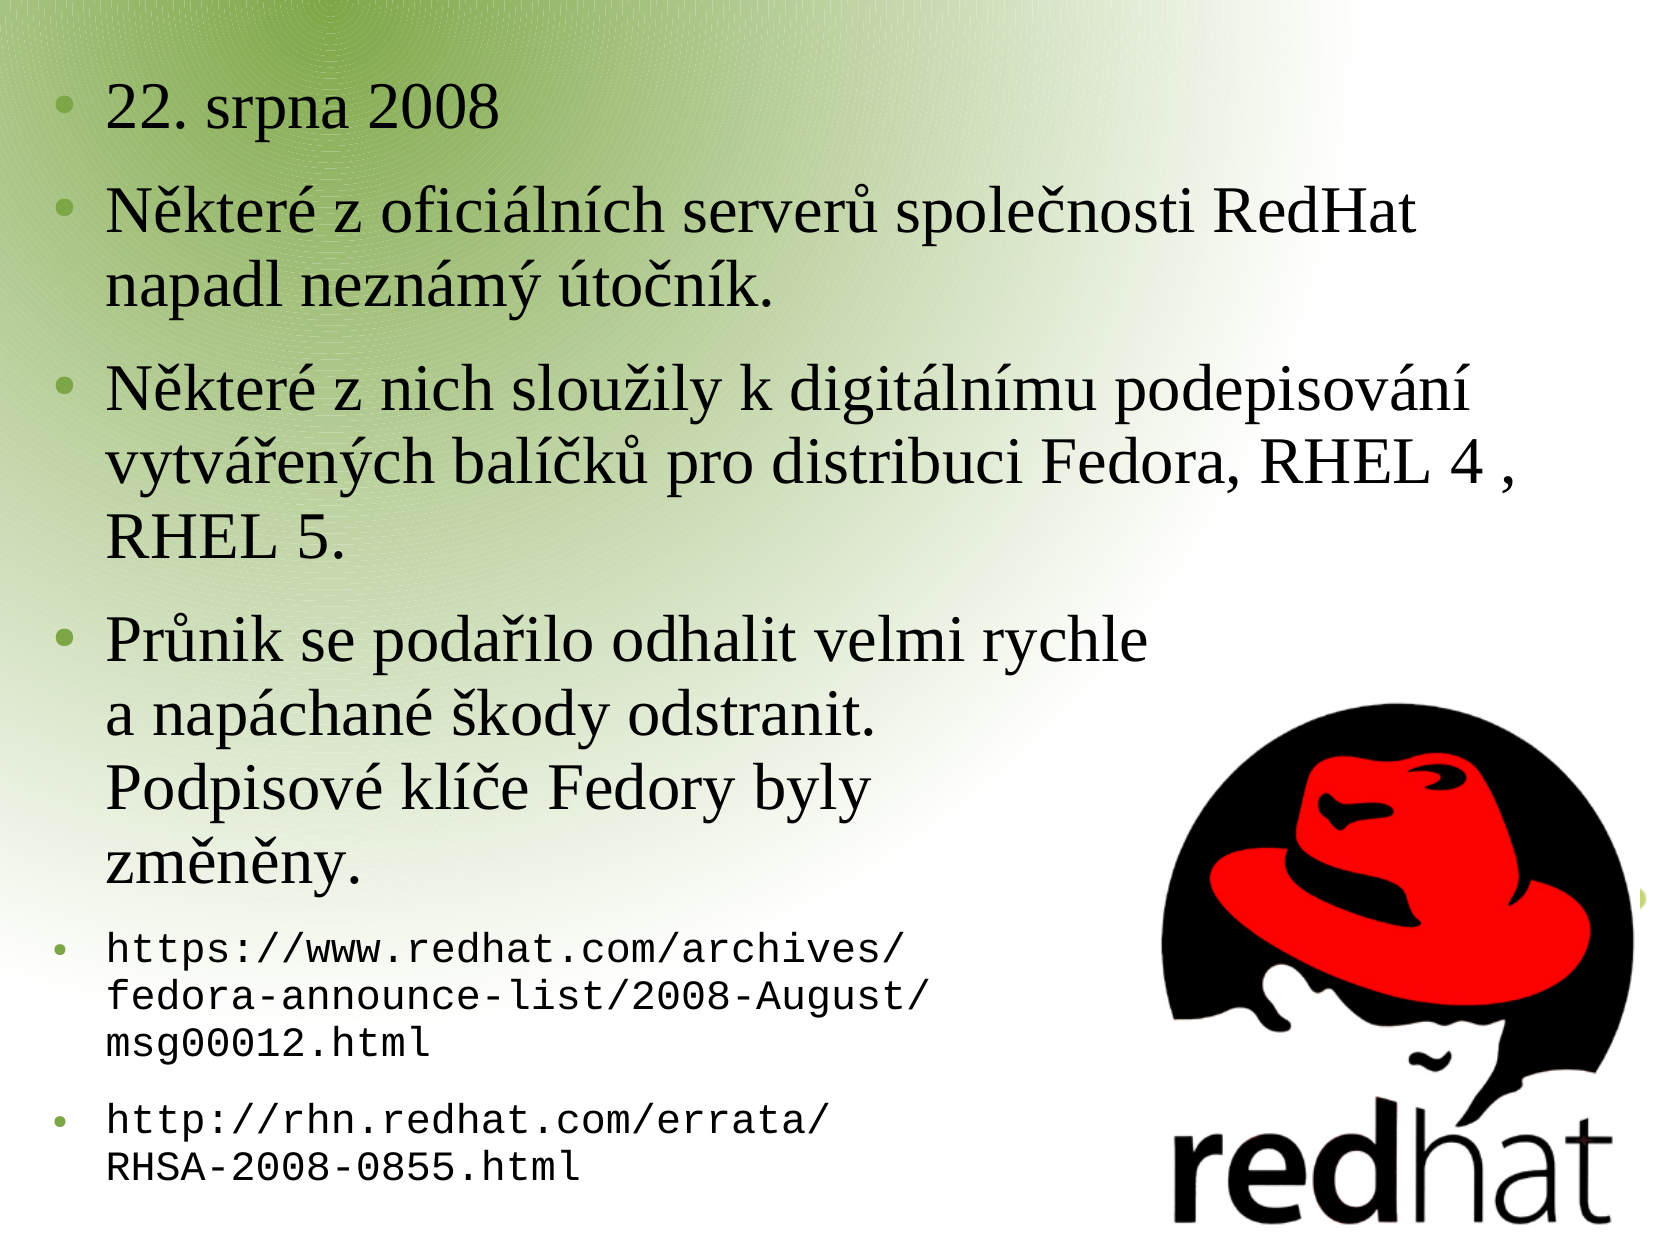

# 22. srpna 2008
Některé z oficiálních serverů společnosti RedHat napadl neznámý útočník.
Některé z nich sloužily k digitálnímu podepisování vytvářených balíčků pro distribuci Fedora, RHEL 4 , RHEL 5.
Průnik se podařilo odhalit velmi rychle
a napáchané škody odstranit.
Podpisové klíče Fedory byly
změněny.
https://www.redhat.com/archives/
fedora-announce-list/2008-August/
msg00012.html
http://rhn.redhat.com/errata/
RHSA-2008-0855.html